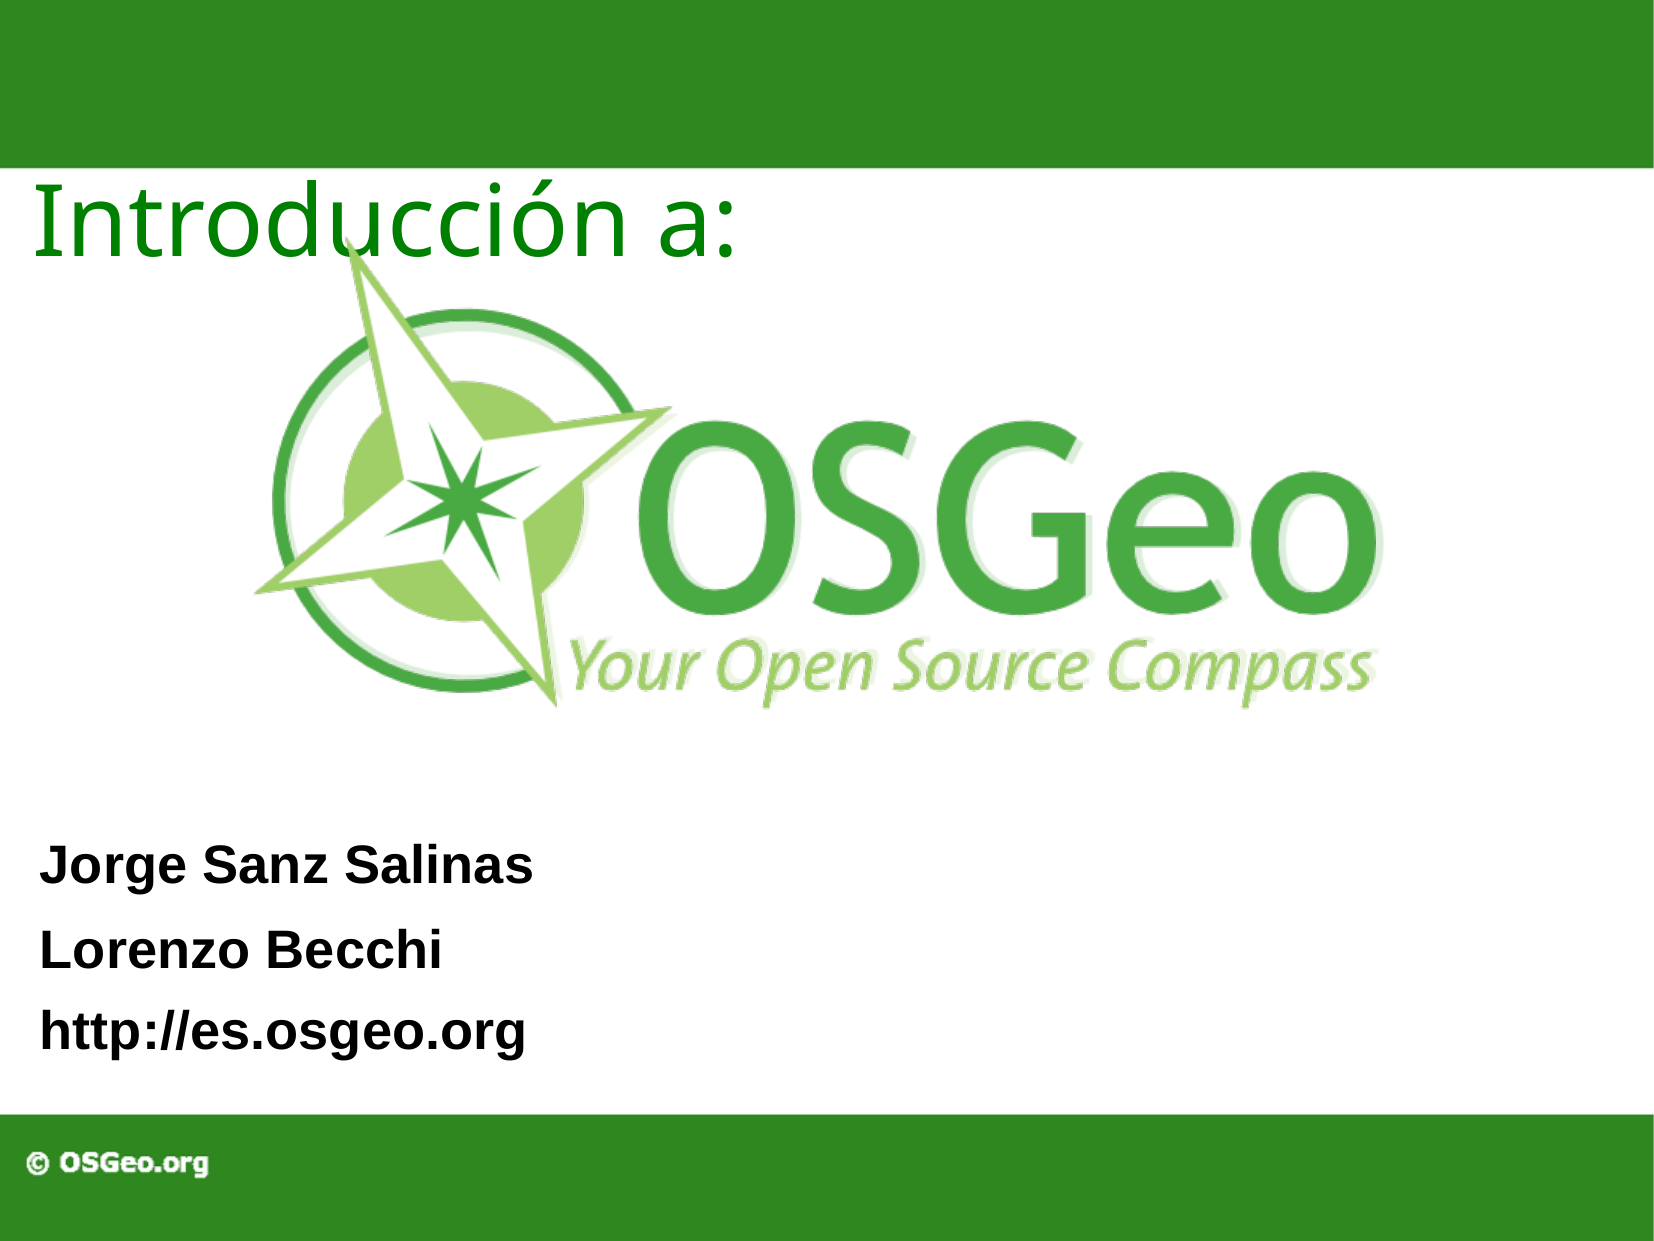

Introducción a:
Jorge Sanz Salinas
Lorenzo Becchi
http://es.osgeo.org